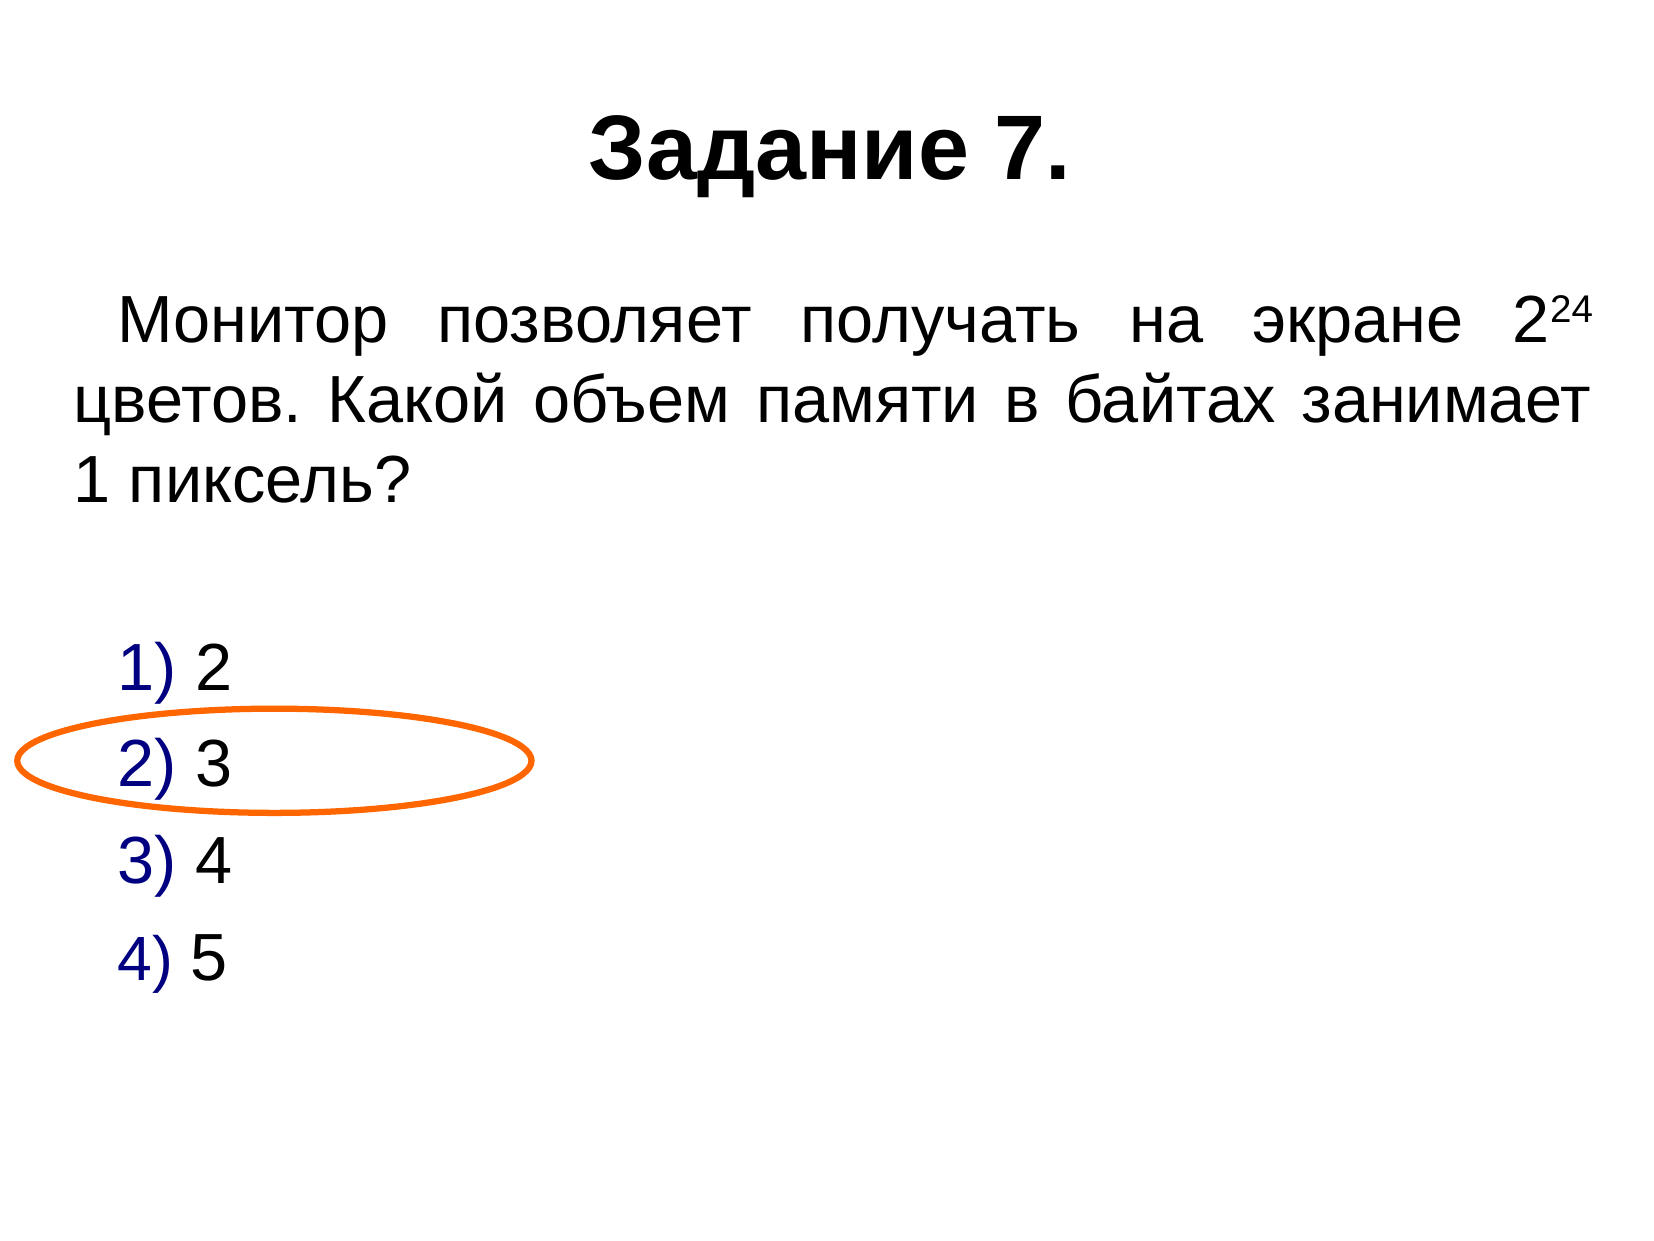

# Задание 7.
Монитор позволяет получать на экране 224 цветов. Какой объем памяти в байтах занимает 1 пиксель?
 2
 3
 4
 5